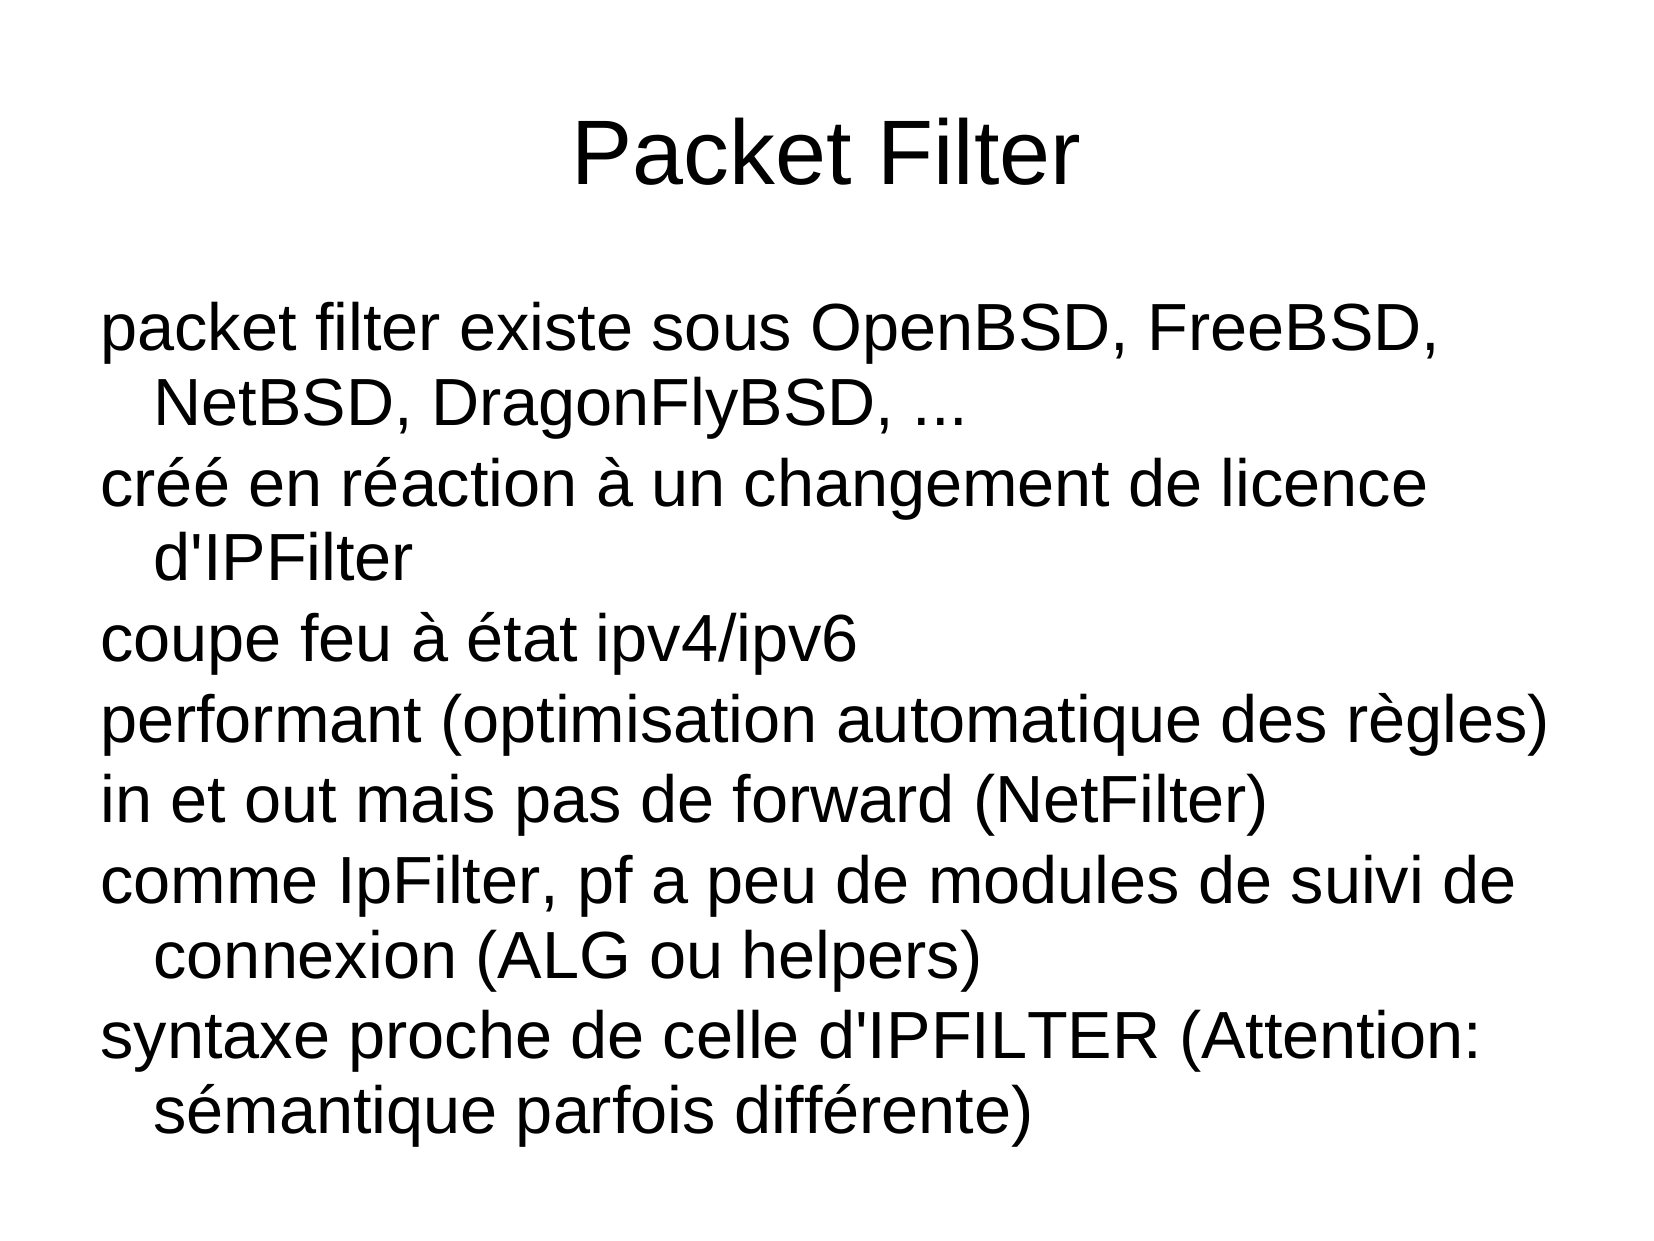

# Packet Filter
packet filter existe sous OpenBSD, FreeBSD, NetBSD, DragonFlyBSD, ...
créé en réaction à un changement de licence d'IPFilter
coupe feu à état ipv4/ipv6
performant (optimisation automatique des règles)
in et out mais pas de forward (NetFilter)
comme IpFilter, pf a peu de modules de suivi de connexion (ALG ou helpers)
syntaxe proche de celle d'IPFILTER (Attention: sémantique parfois différente)